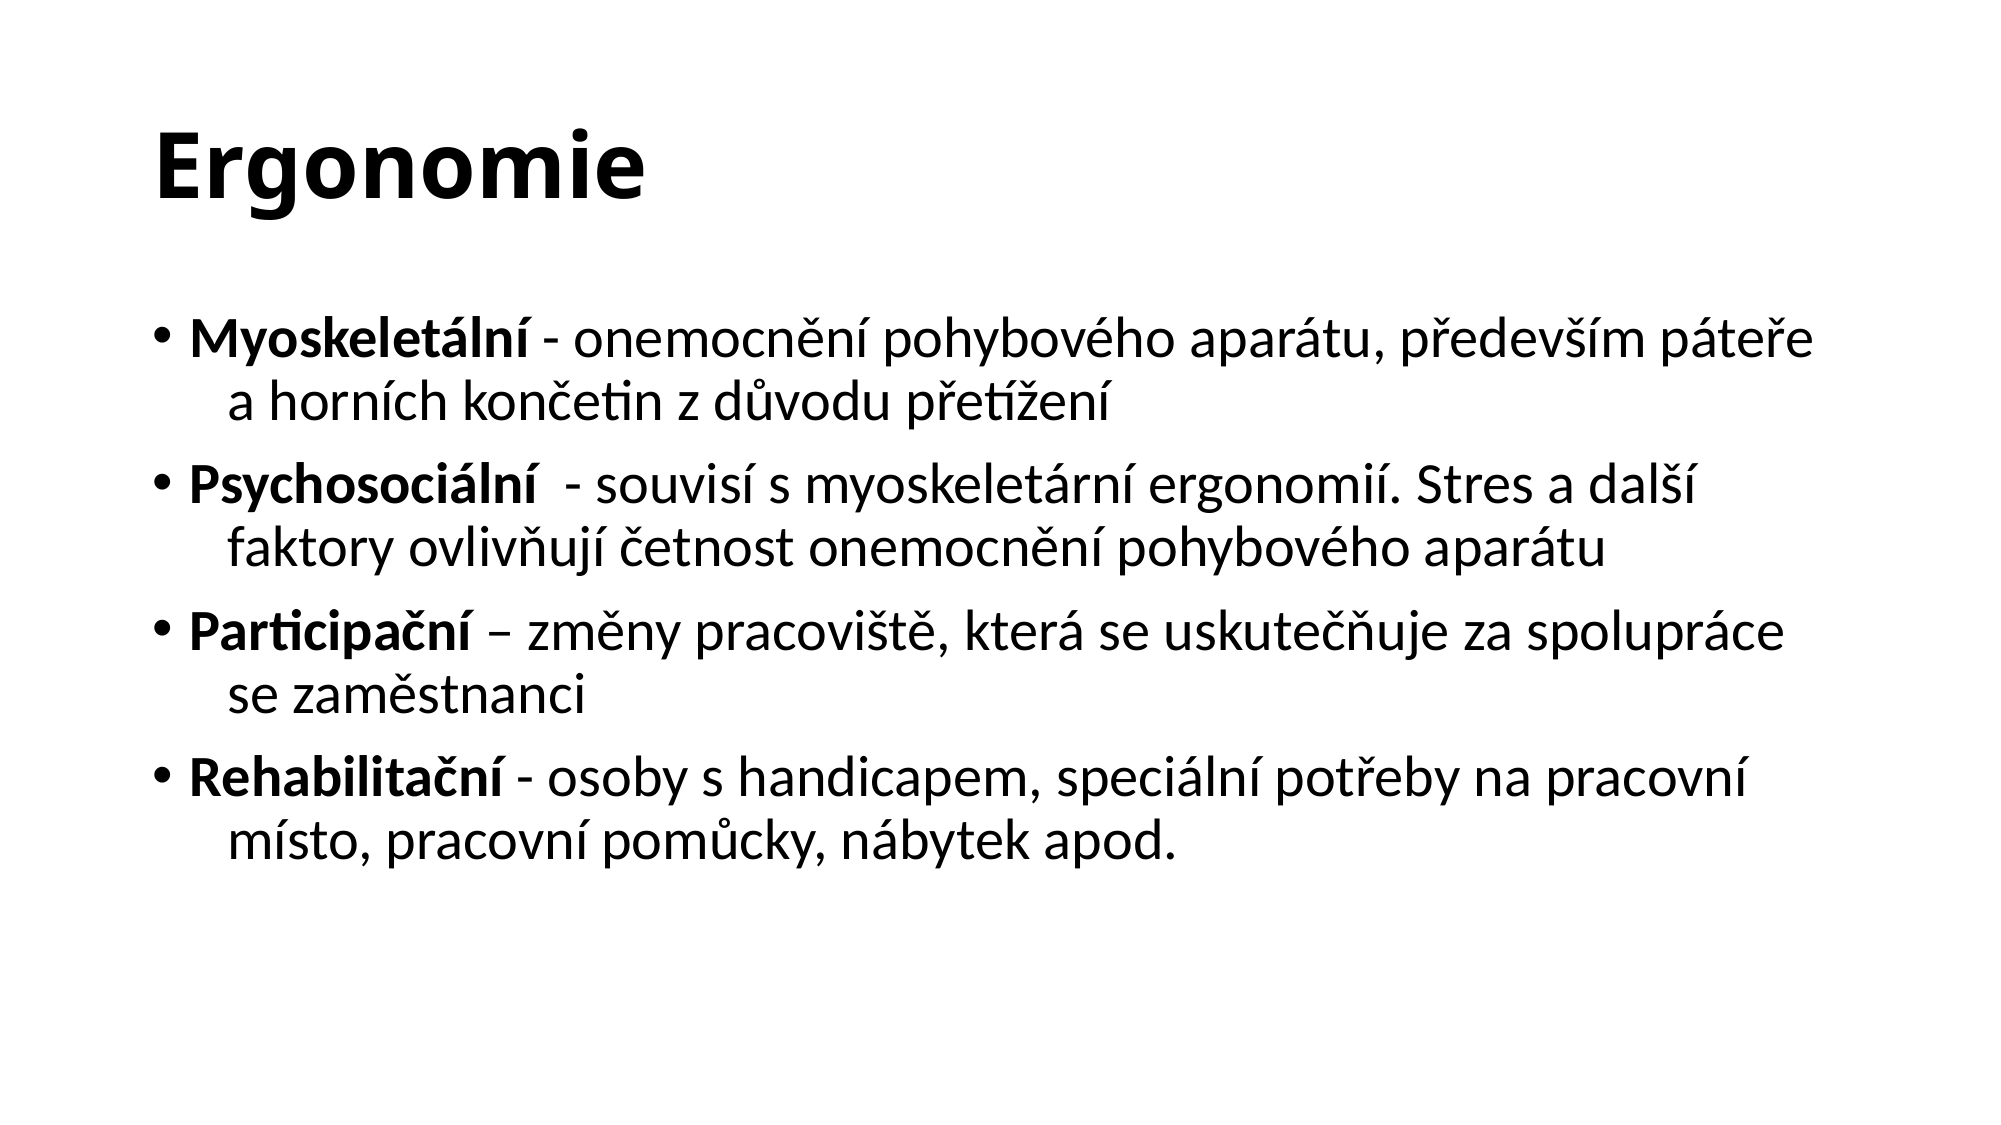

# Ergonomie
Myoskeletální - onemocnění pohybového aparátu, především páteře a horních končetin z důvodu přetížení
Psychosociální - souvisí s myoskeletární ergonomií. Stres a další faktory ovlivňují četnost onemocnění pohybového aparátu
Participační – změny pracoviště, která se uskutečňuje za spolupráce se zaměstnanci
Rehabilitační - osoby s handicapem, speciální potřeby na pracovní místo, pracovní pomůcky, nábytek apod.